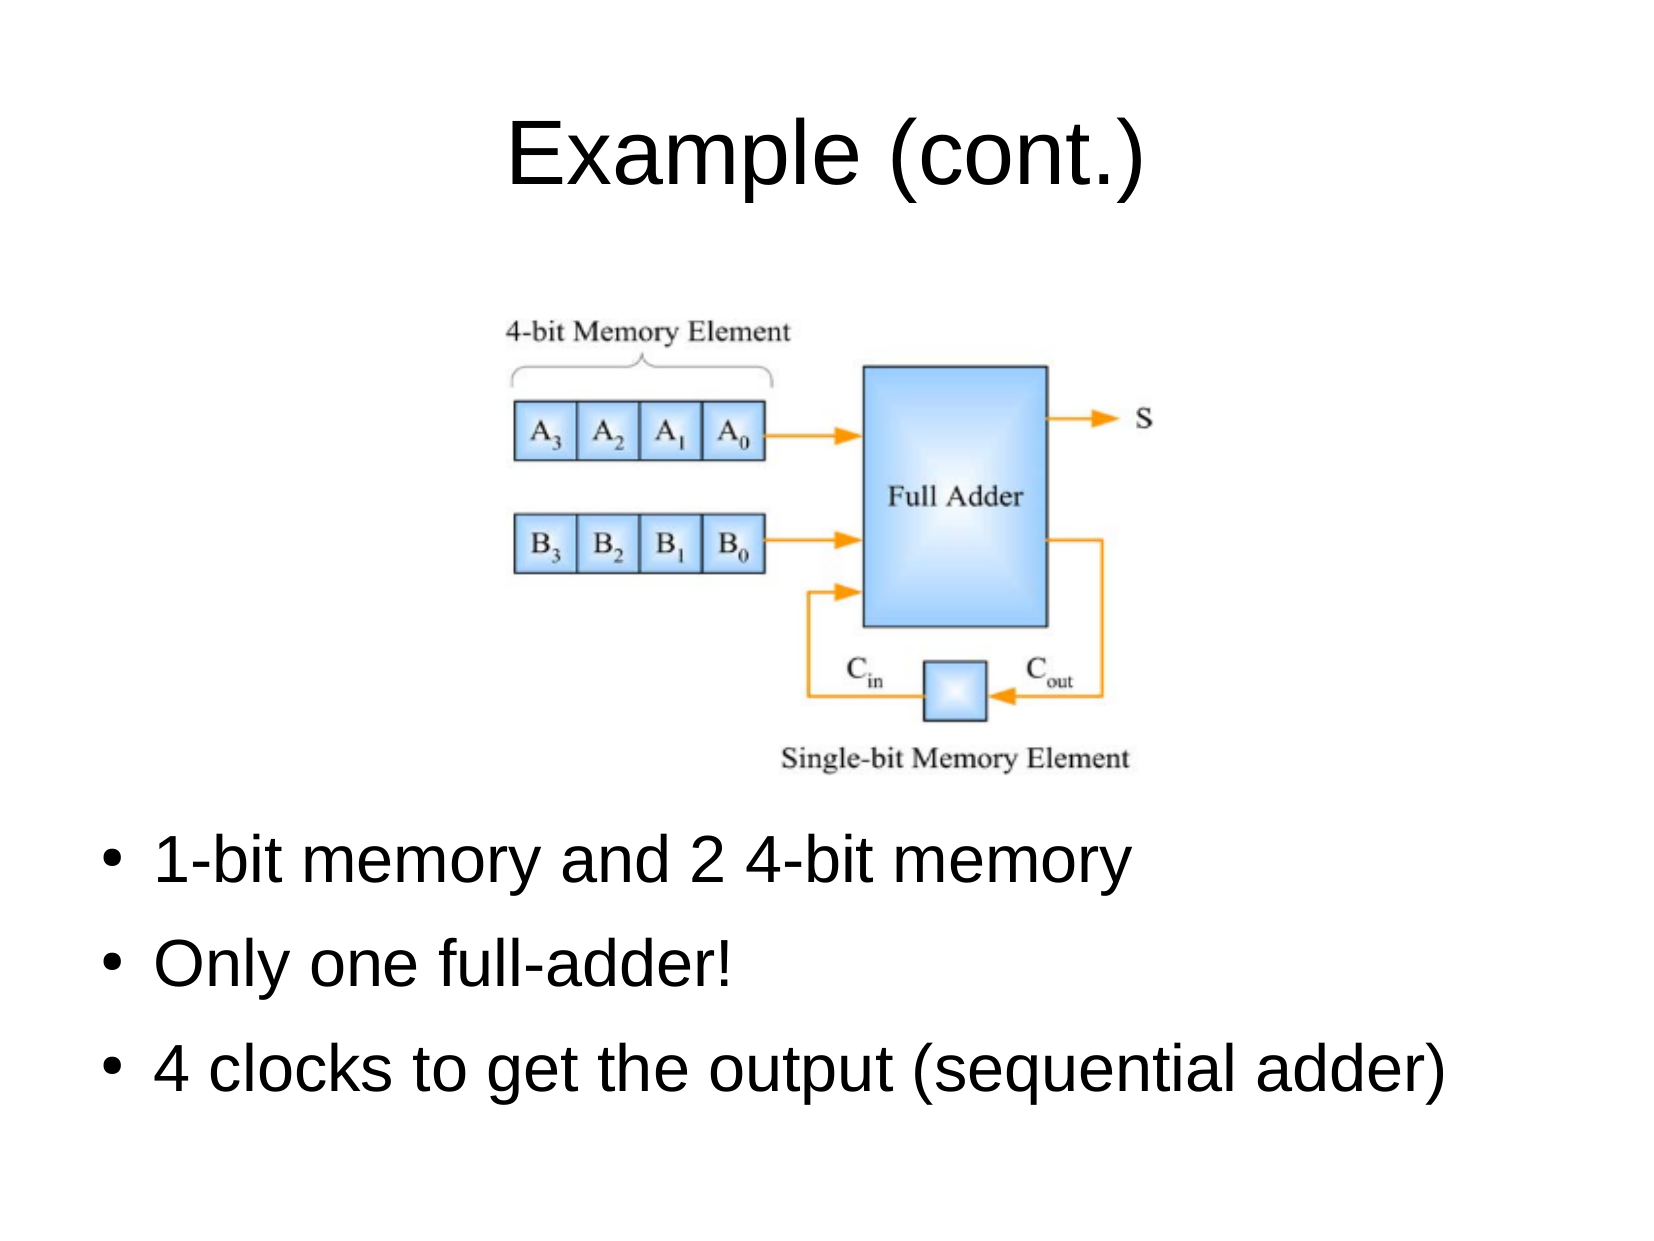

# Example (cont.)
1-bit memory and 2 4-bit memory
Only one full-adder!
4 clocks to get the output (sequential adder)